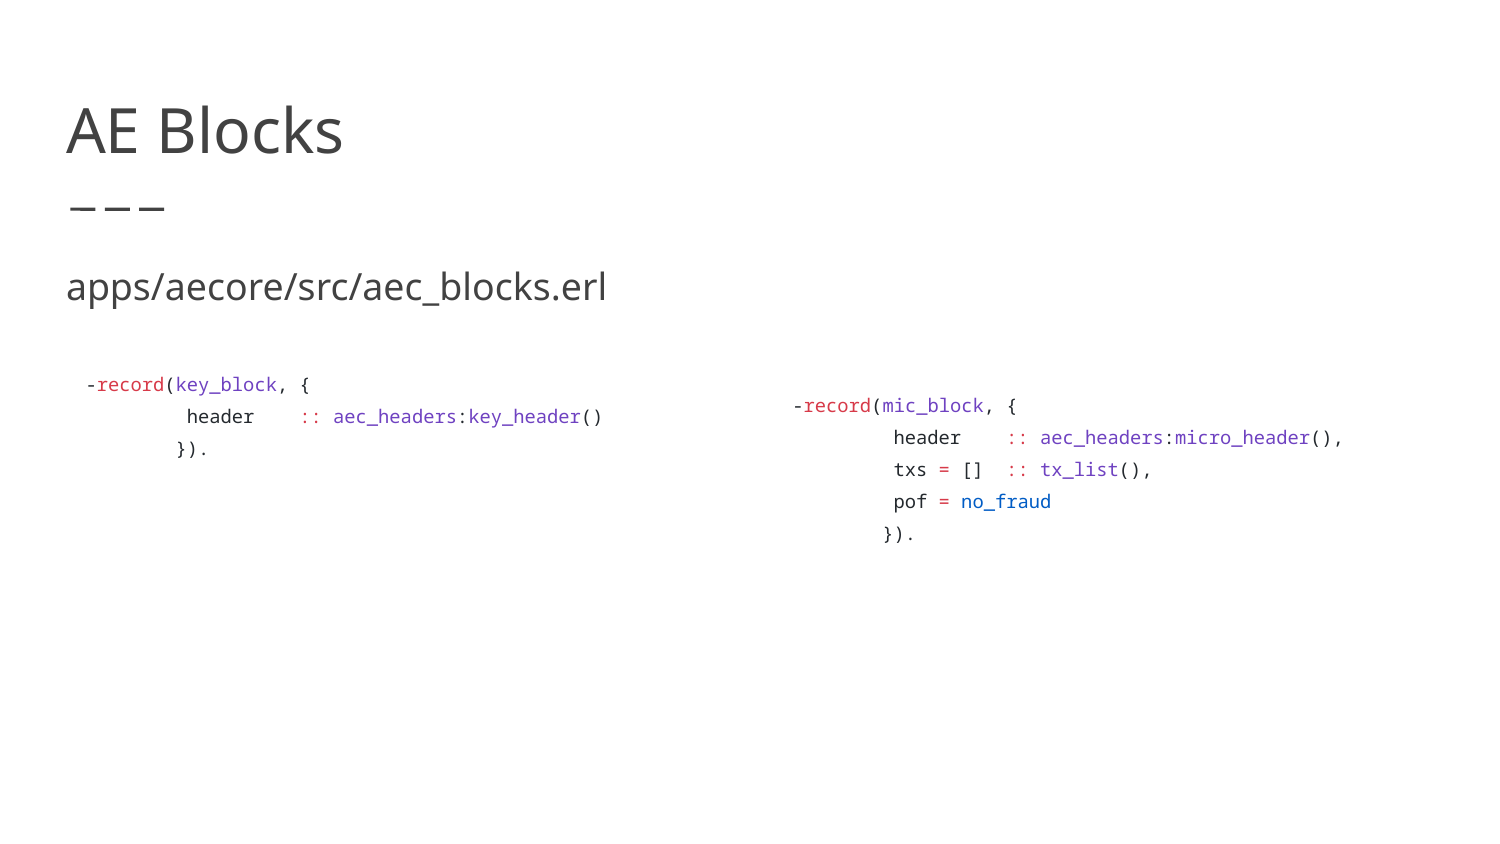

# AE Blocks
apps/aecore/src/aec_blocks.erl
-record(key_block, {
 header :: aec_headers:key_header()
 }).
-record(mic_block, {
 header :: aec_headers:micro_header(),
 txs = [] :: tx_list(),
 pof = no_fraud
 }).